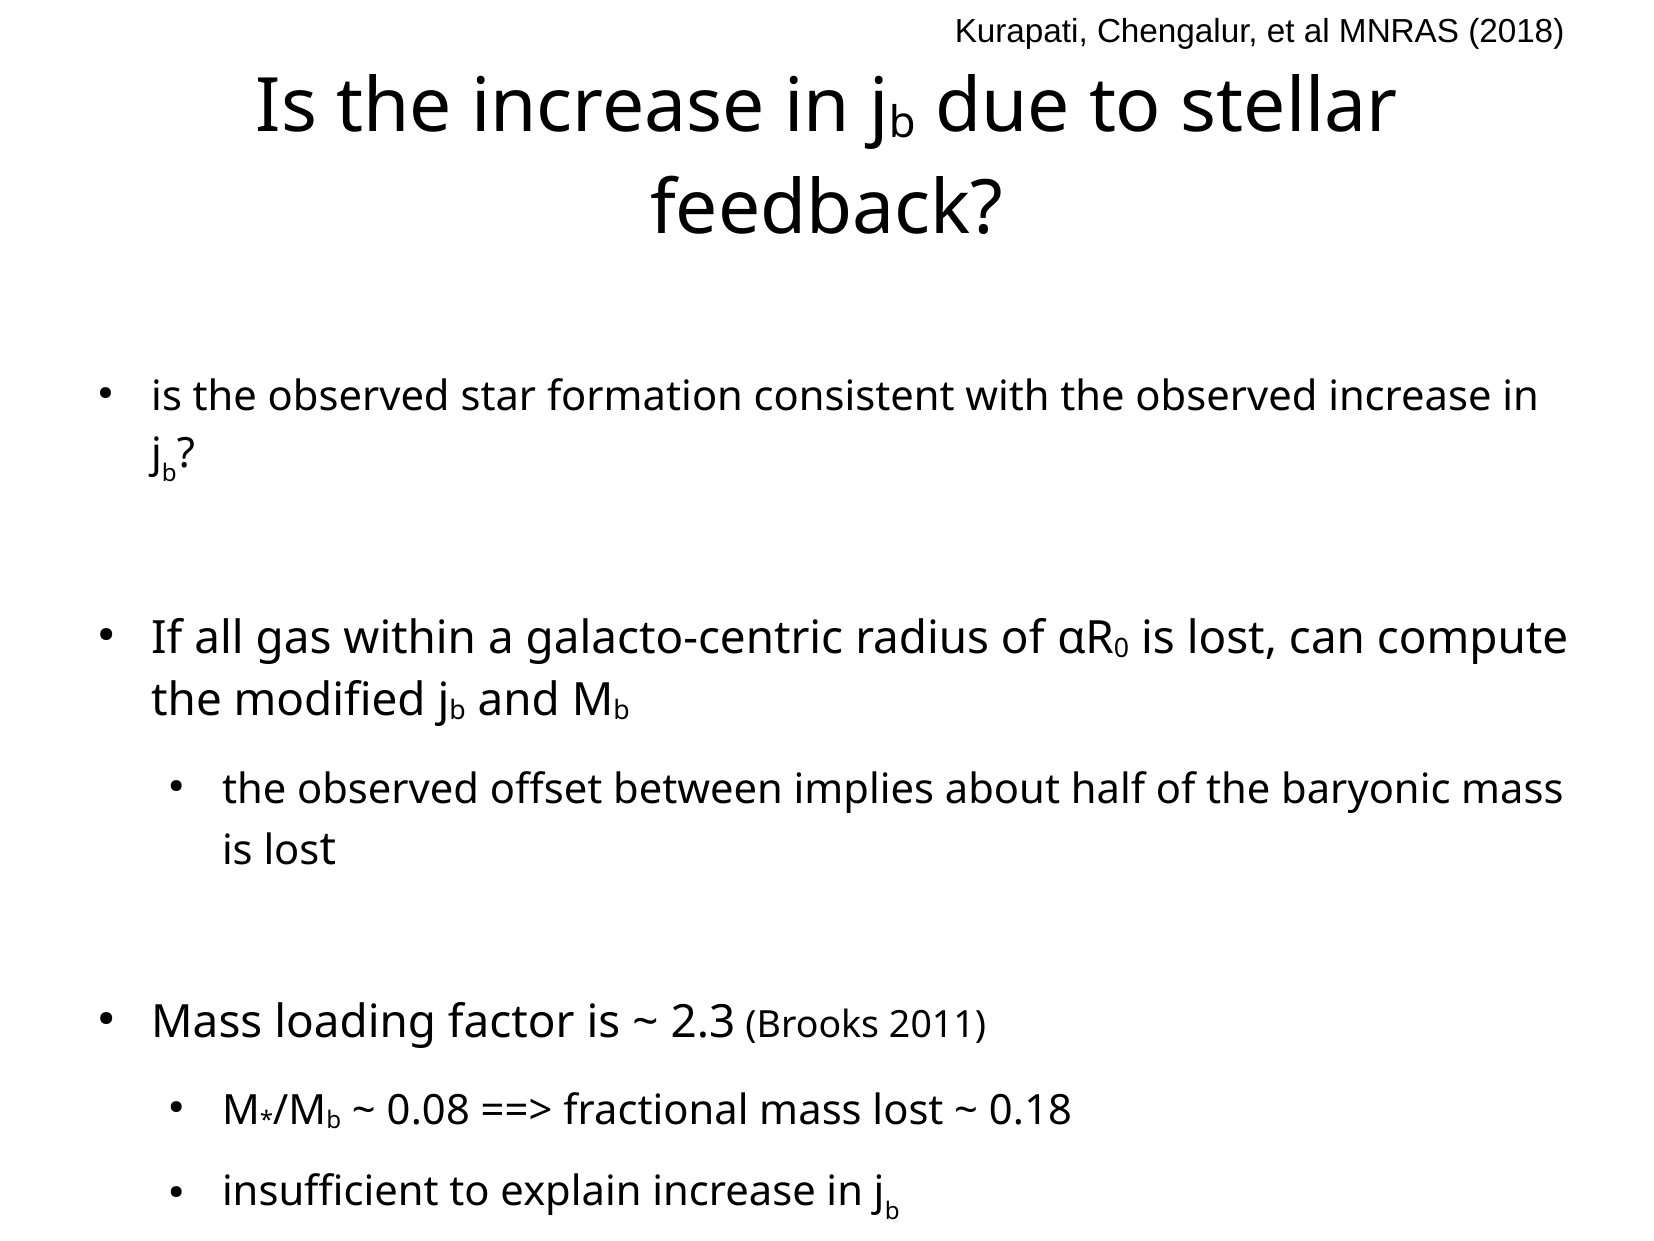

Kurapati, Chengalur, et al MNRAS (2018)
# Is the increase in jb due to stellar feedback?
is the observed star formation consistent with the observed increase in jb?
If all gas within a galacto-centric radius of αR0 is lost, can compute the modified jb and Mb
the observed offset between implies about half of the baryonic mass is lost
Mass loading factor is ~ 2.3 (Brooks 2011)
M*/Mb ~ 0.08 ==> fractional mass lost ~ 0.18
insufficient to explain increase in jb